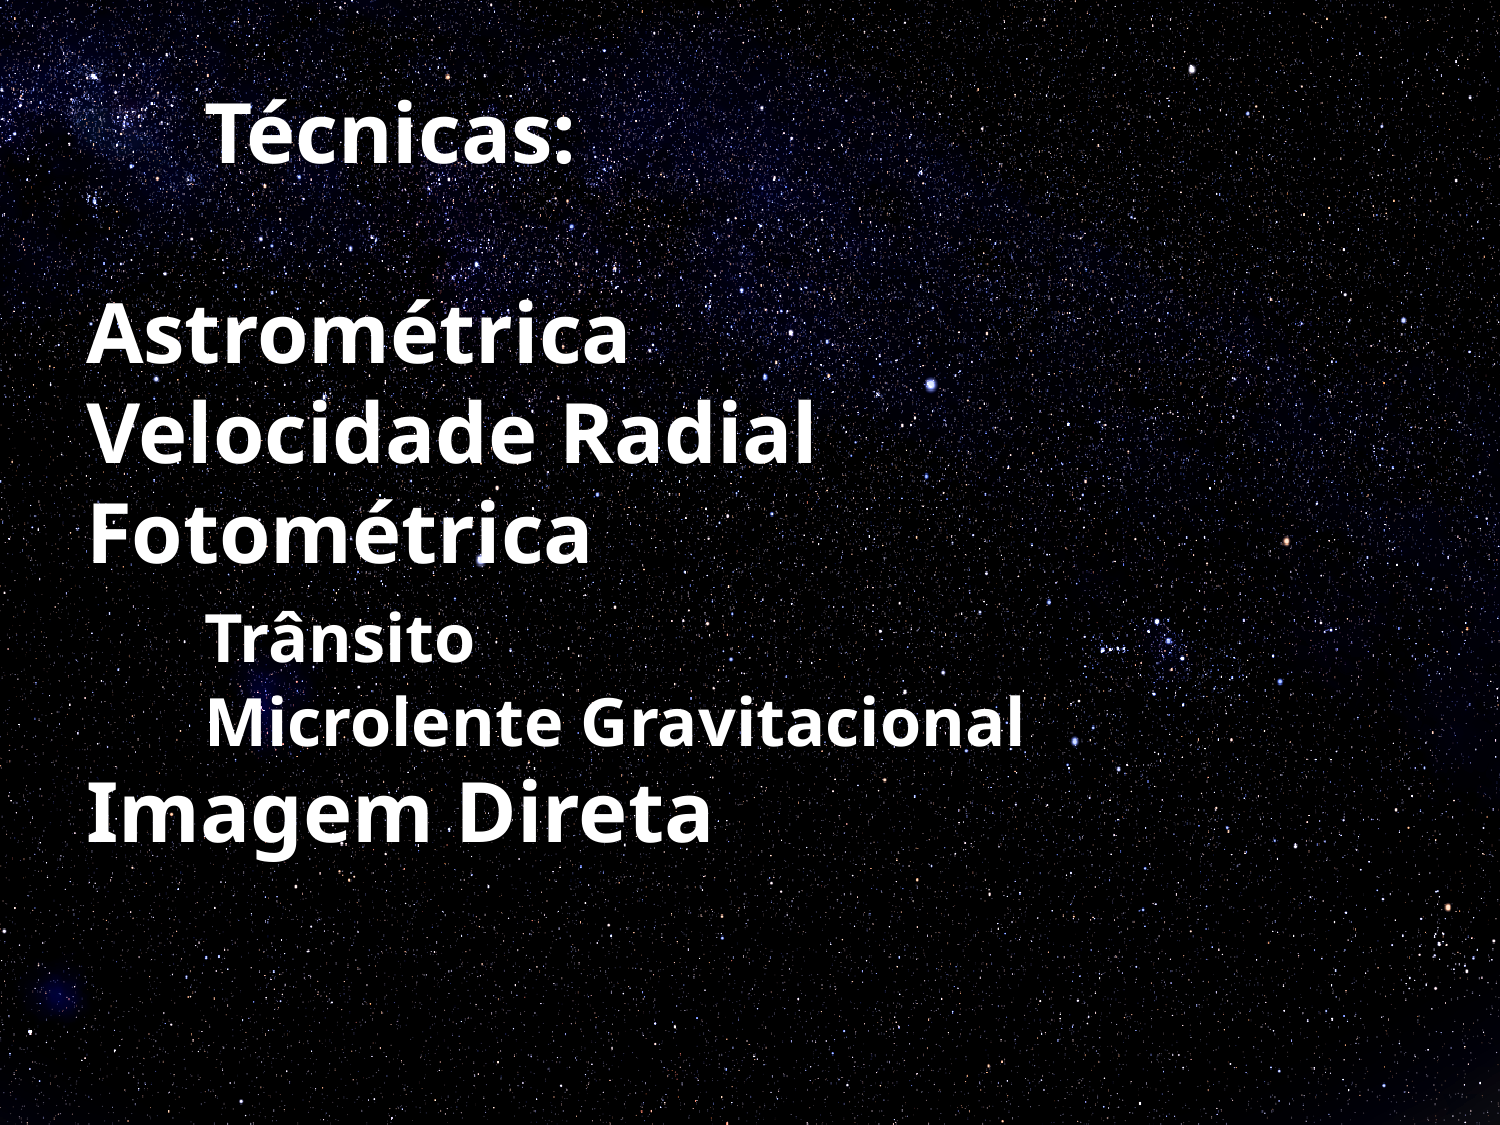

# Técnicas: Astrométrica Velocidade Radial Fotométrica Trânsito Microlente Gravitacional Imagem Direta